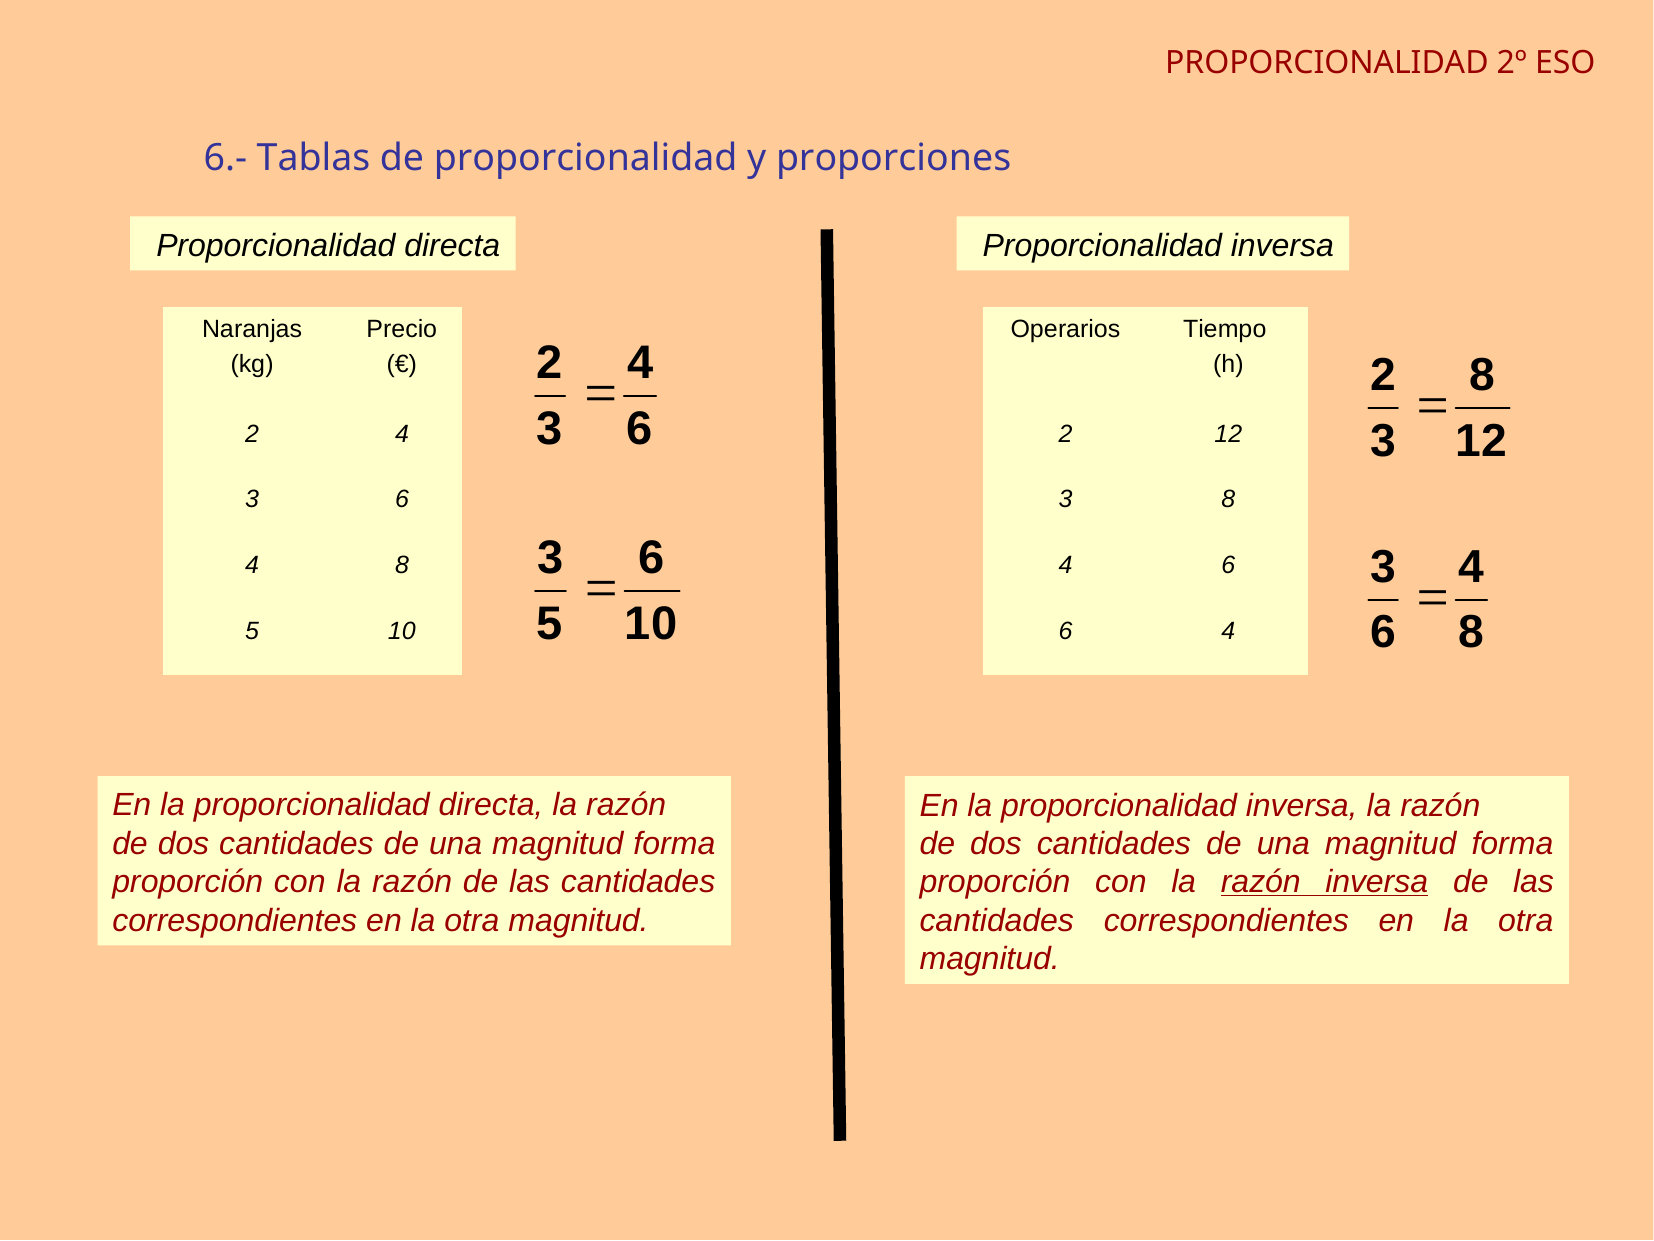

PROPORCIONALIDAD 2º ESO
6.- Tablas de proporcionalidad y proporciones
Proporcionalidad directa
Proporcionalidad inversa
| Naranjas (kg) | Precio (€) |
| --- | --- |
| 2 | 4 |
| 3 | 6 |
| 4 | 8 |
| 5 | 10 |
| Operarios | Tiempo (h) |
| --- | --- |
| 2 | 12 |
| 3 | 8 |
| 4 | 6 |
| 6 | 4 |
En la proporcionalidad directa, la razón
de dos cantidades de una magnitud forma proporción con la razón de las cantidades correspondientes en la otra magnitud.
En la proporcionalidad inversa, la razón
de dos cantidades de una magnitud forma proporción con la razón inversa de las cantidades correspondientes en la otra magnitud.